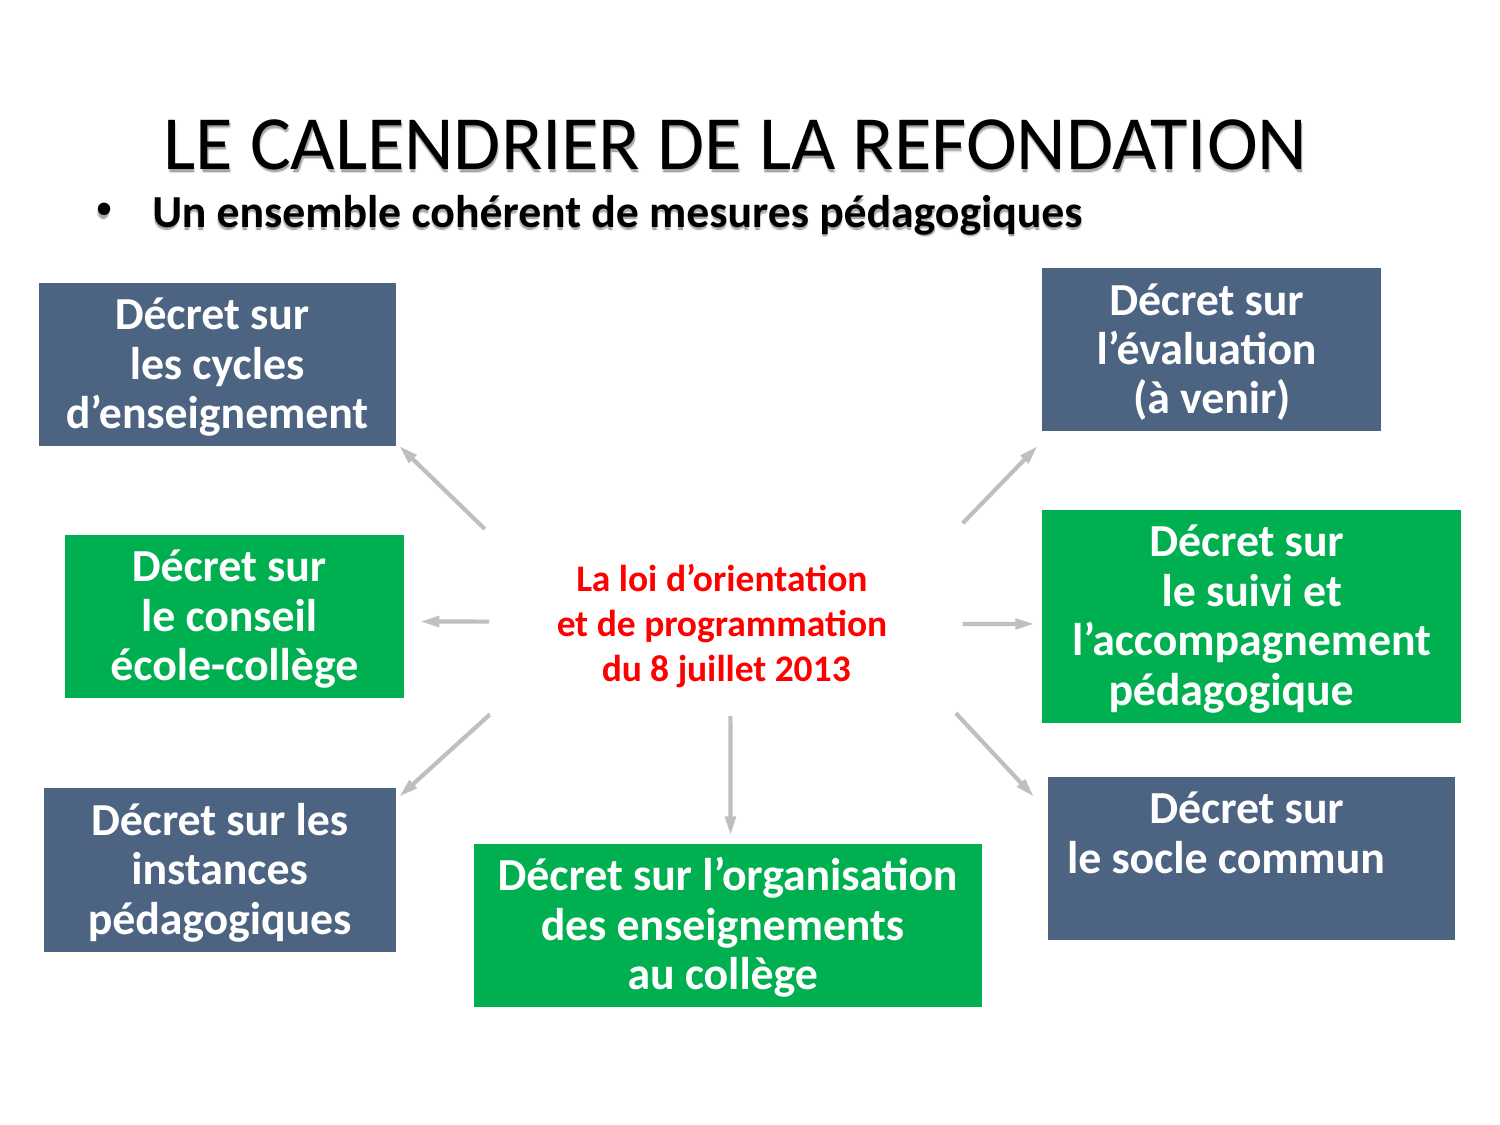

# LE CALENDRIER DE LA REFONDATION
Un ensemble cohérent de mesures pédagogiques
Décret sur
l’évaluation
(à venir)
Décret sur
les cycles d’enseignement
Décret sur
le suivi et l’accompagnement pédagogique
La loi d’orientation
et de programmation
du 8 juillet 2013
Décret sur
le conseil
école-collège
Décret sur
le socle commun
Décret sur les instances pédagogiques
Décret sur l’organisation des enseignements
au collège